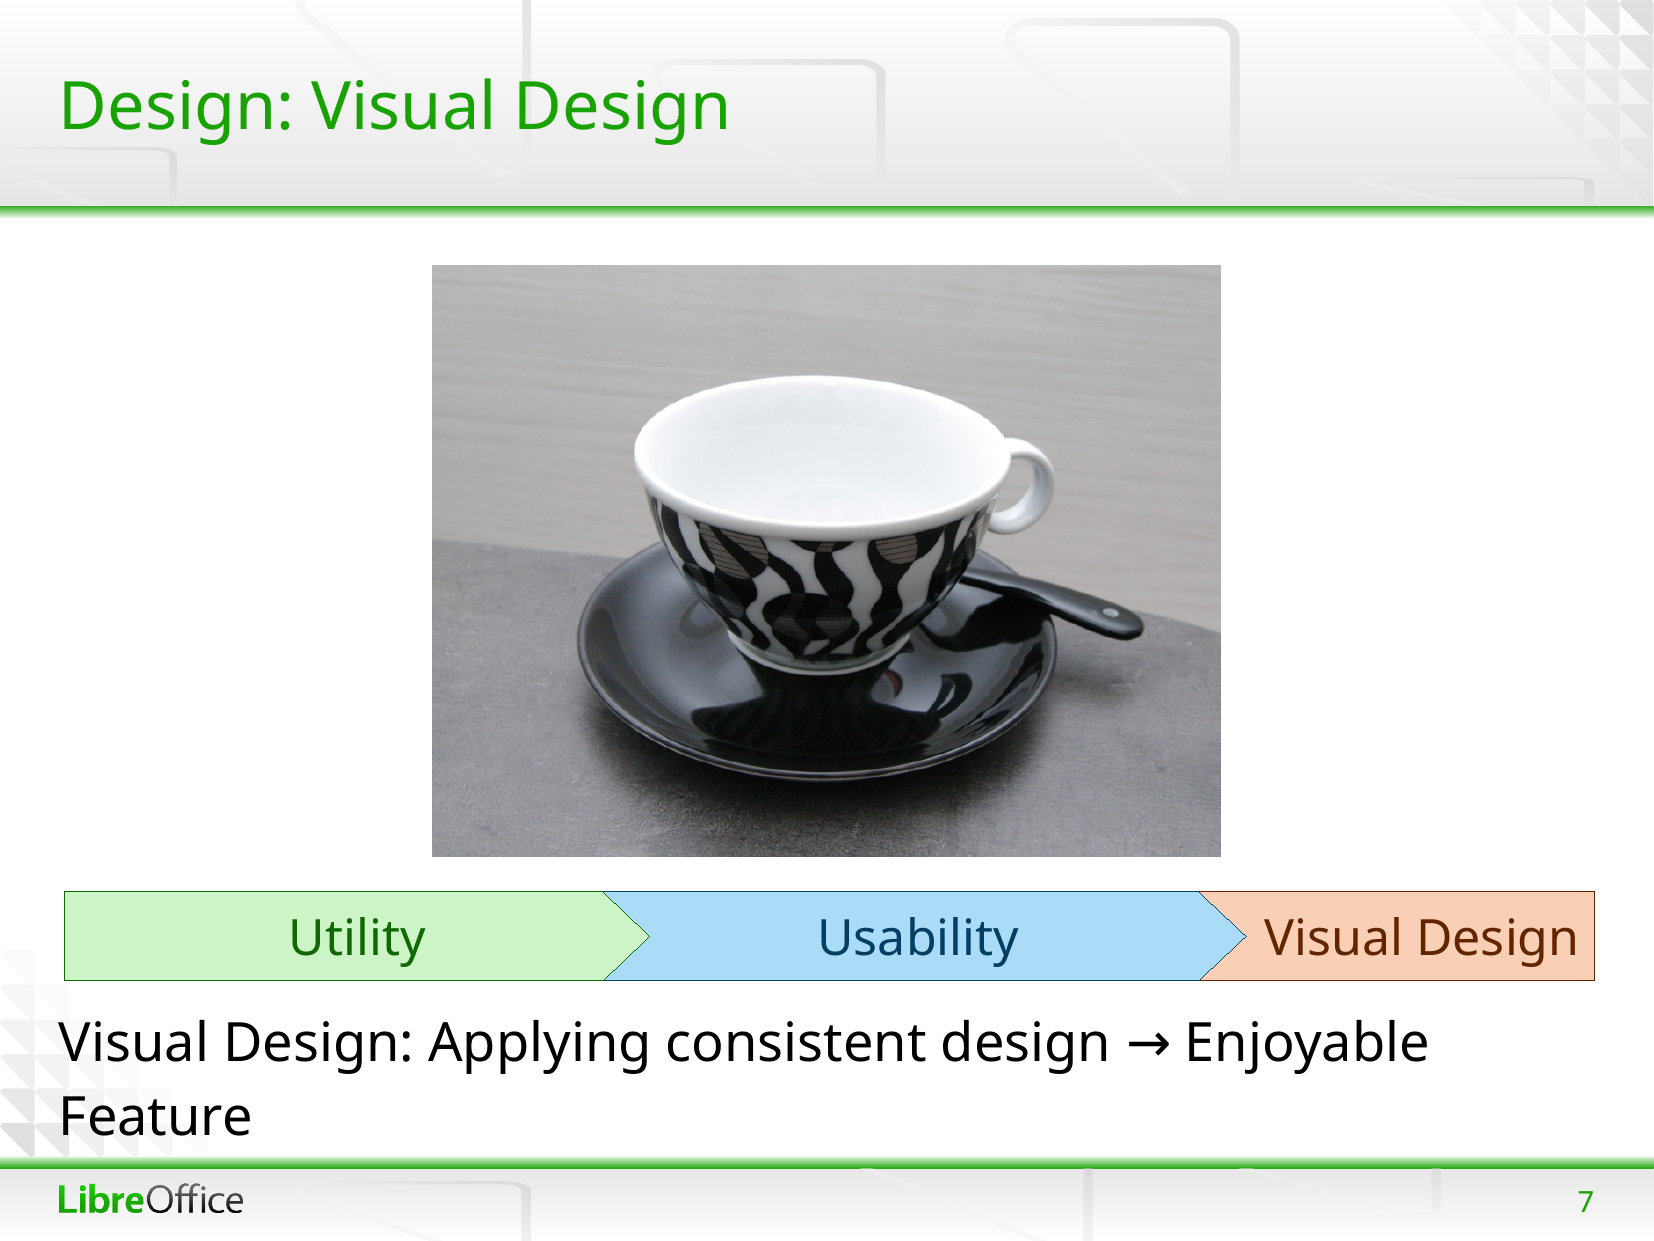

# Design: Visual Design
Utility
Usability
Visual Design
Visual Design: Applying consistent design → Enjoyable Feature
7